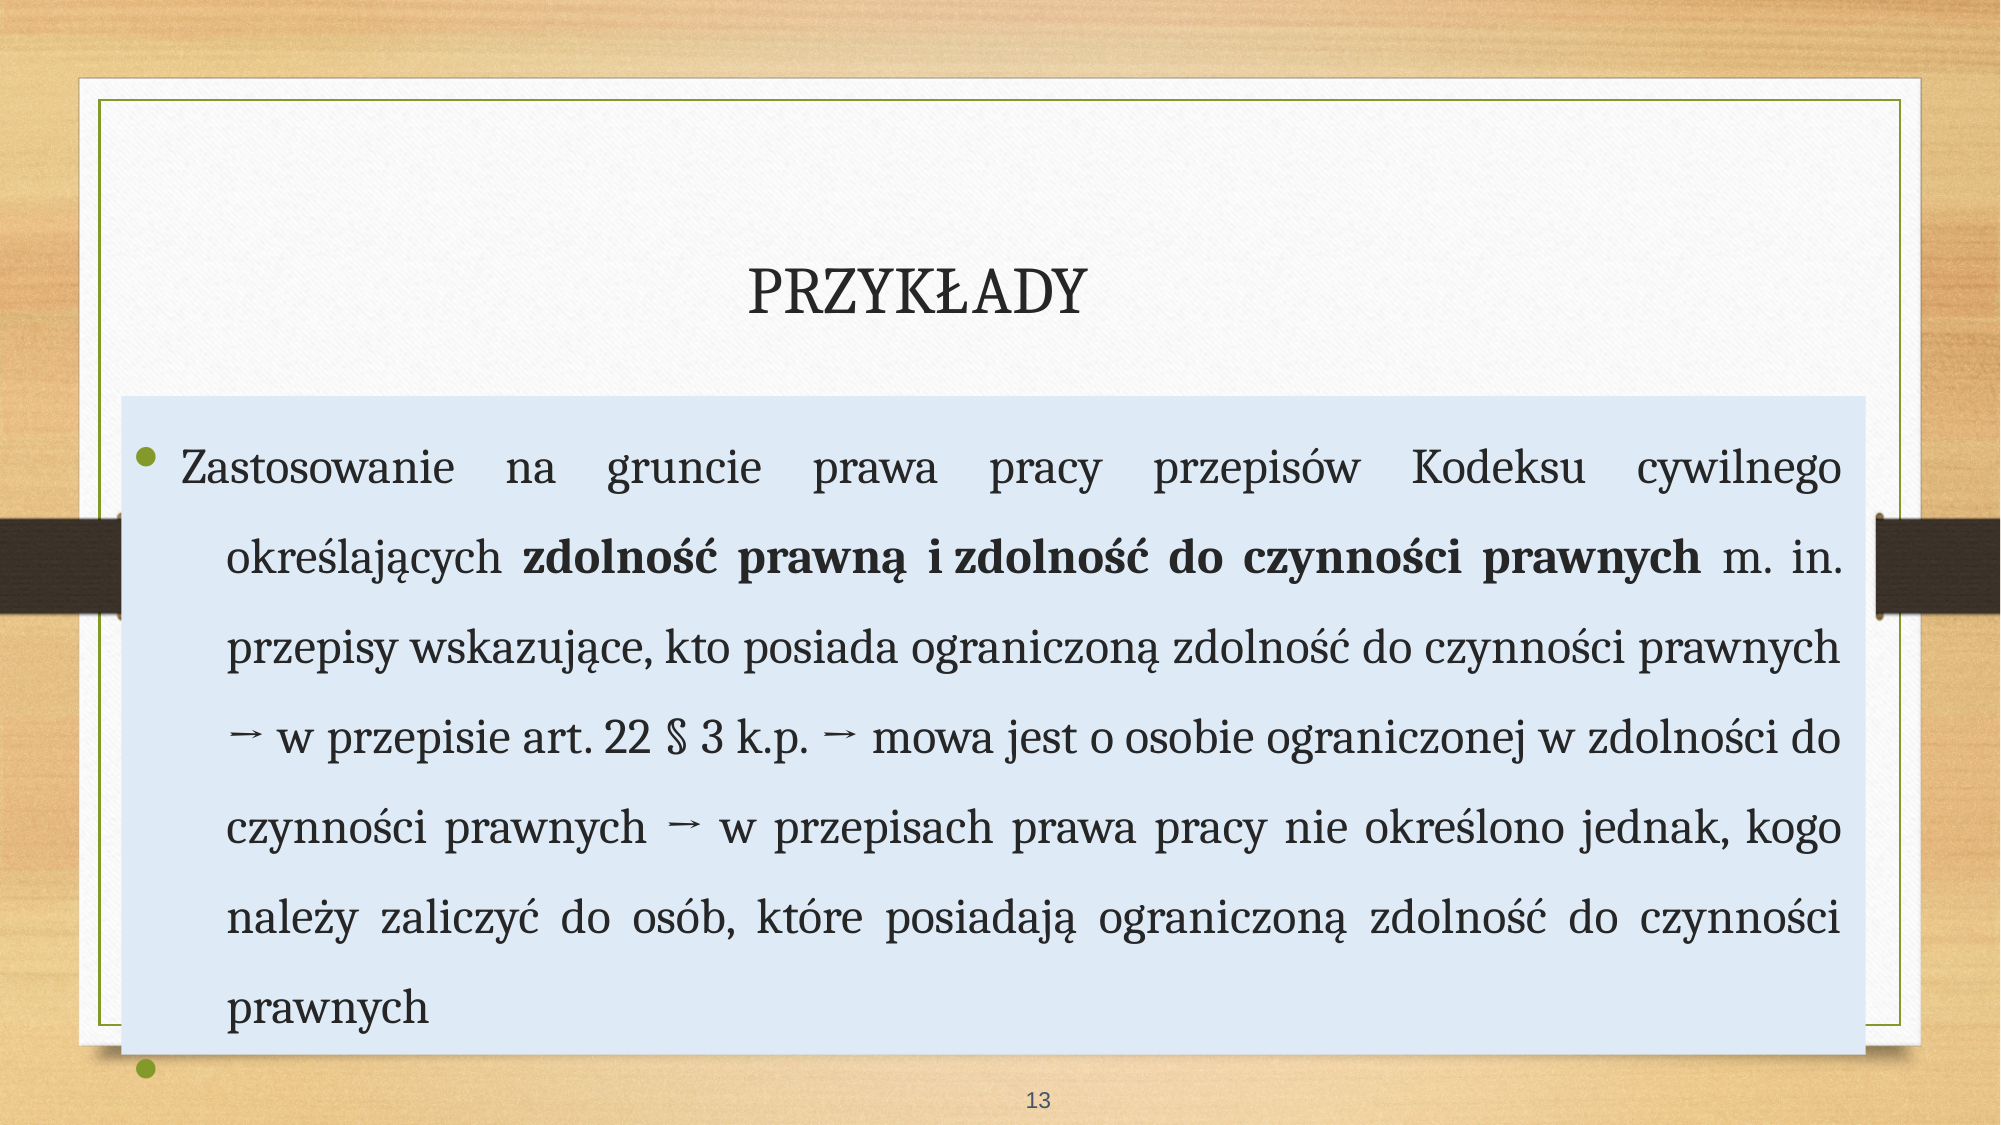

# PRZYKŁADY
Zastosowanie na gruncie prawa pracy przepisów Kodeksu cywilnego określających zdolność prawną i zdolność do czynności prawnych m. in. przepisy wskazujące, kto posiada ograniczoną zdolność do czynności prawnych → w przepisie art. 22 § 3 k.p. → mowa jest o osobie ograniczonej w zdolności do czynności prawnych → w przepisach prawa pracy nie określono jednak, kogo należy zaliczyć do osób, które posiadają ograniczoną zdolność do czynności prawnych